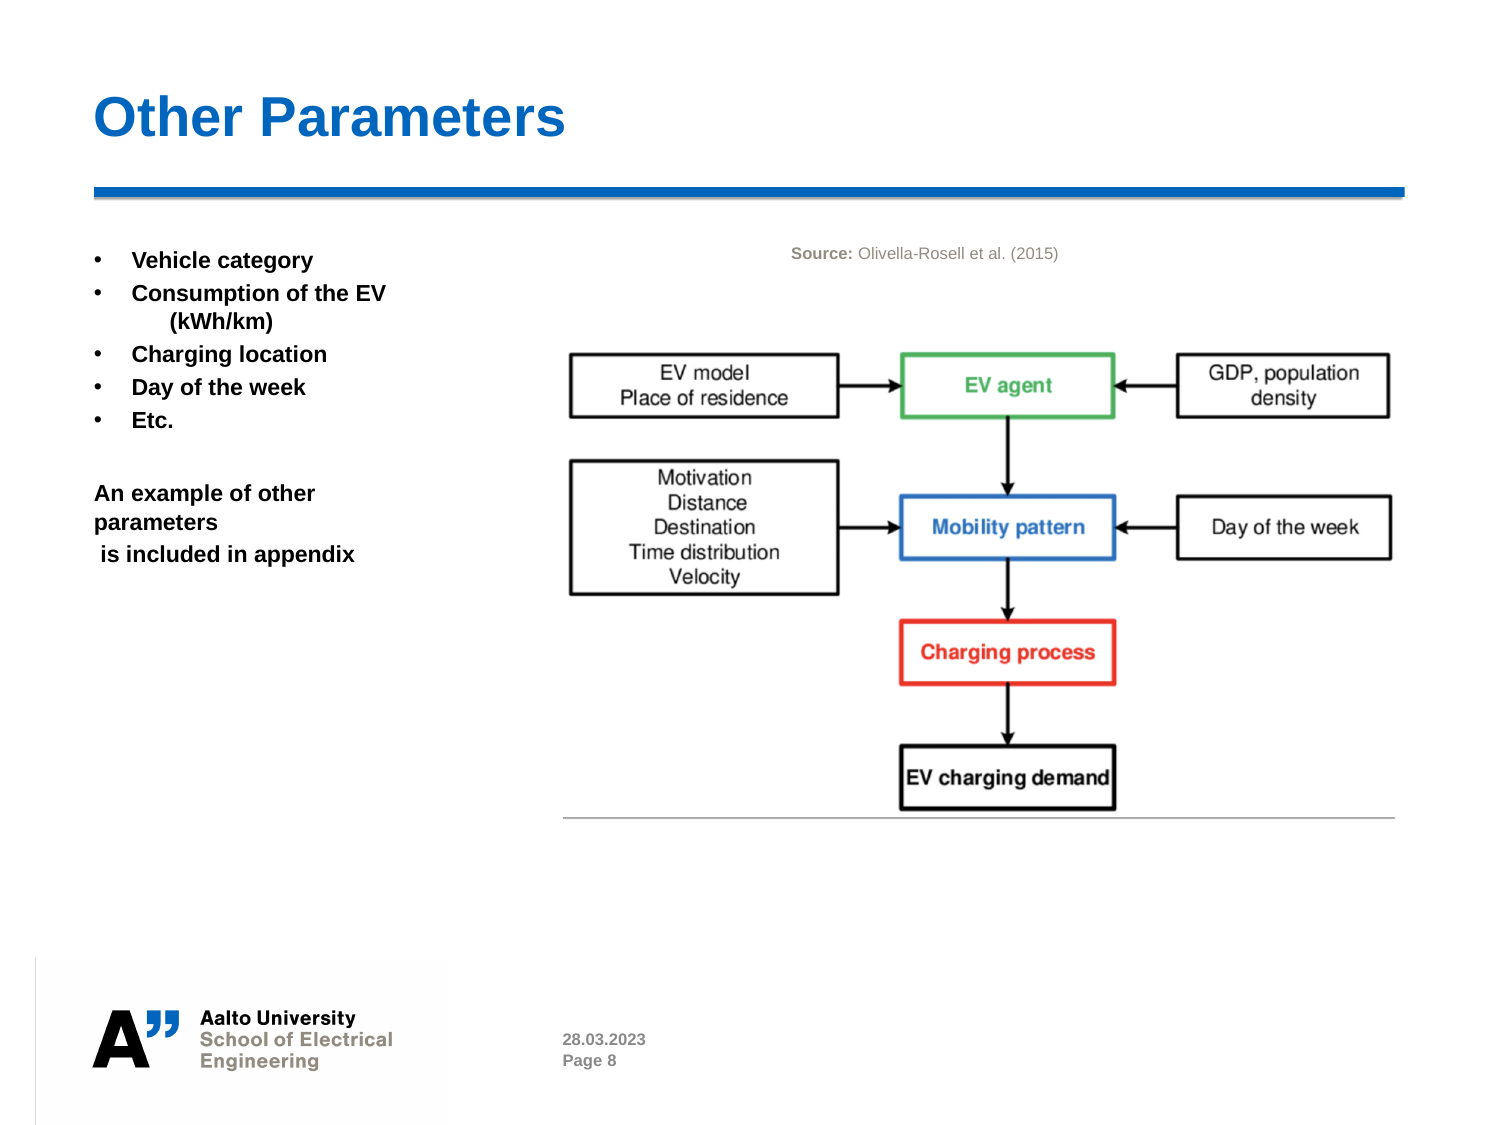

Other Parameters
# Vehicle category
Consumption of the EV (kWh/km)
Charging location
Day of the week
Etc.
An example of other parameters
 is included in appendix
Source: Olivella-Rosell et al. (2015)
28.03.2023
Page